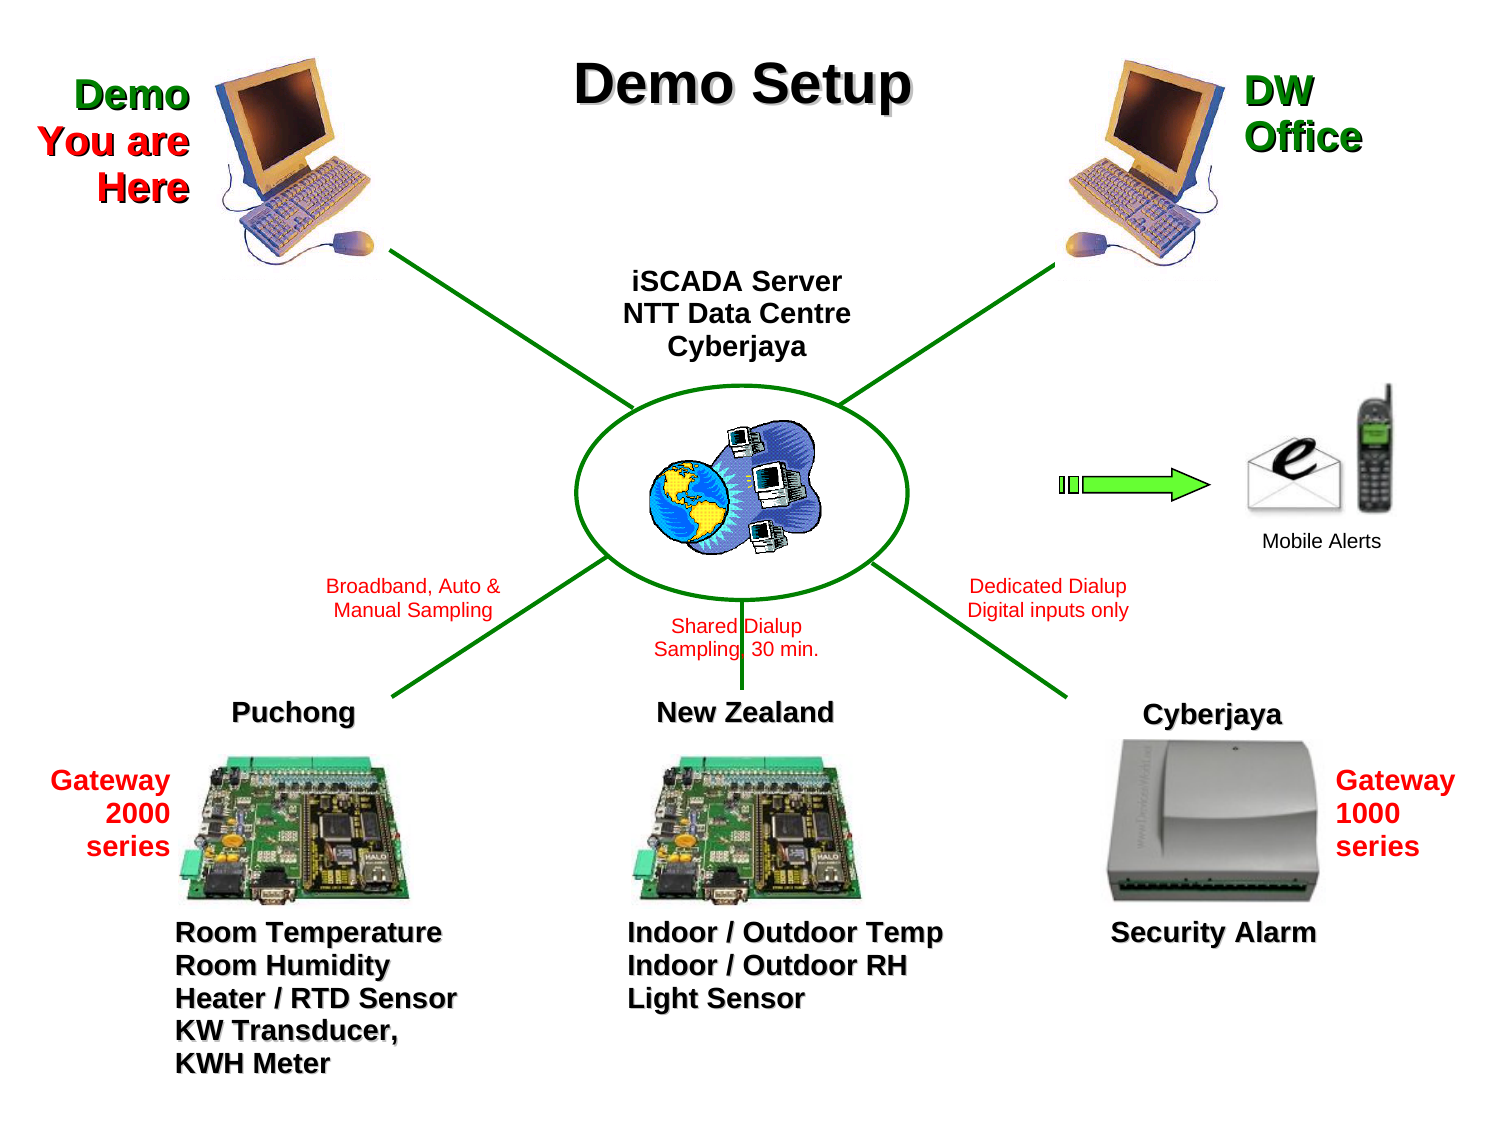

Demo Setup
DW
Office
Demo
You are Here
iSCADA Server
NTT Data Centre
Cyberjaya
Mobile Alerts
Broadband, Auto & Manual Sampling
Dedicated Dialup Digital inputs only
Shared Dialup Sampling, 30 min.
Puchong
New Zealand
Cyberjaya
Gateway
2000 series
Gateway
1000 series
Room Temperature
Room Humidity
Heater / RTD Sensor
KW Transducer,
KWH Meter
Indoor / Outdoor Temp
Indoor / Outdoor RH
Light Sensor
Security Alarm